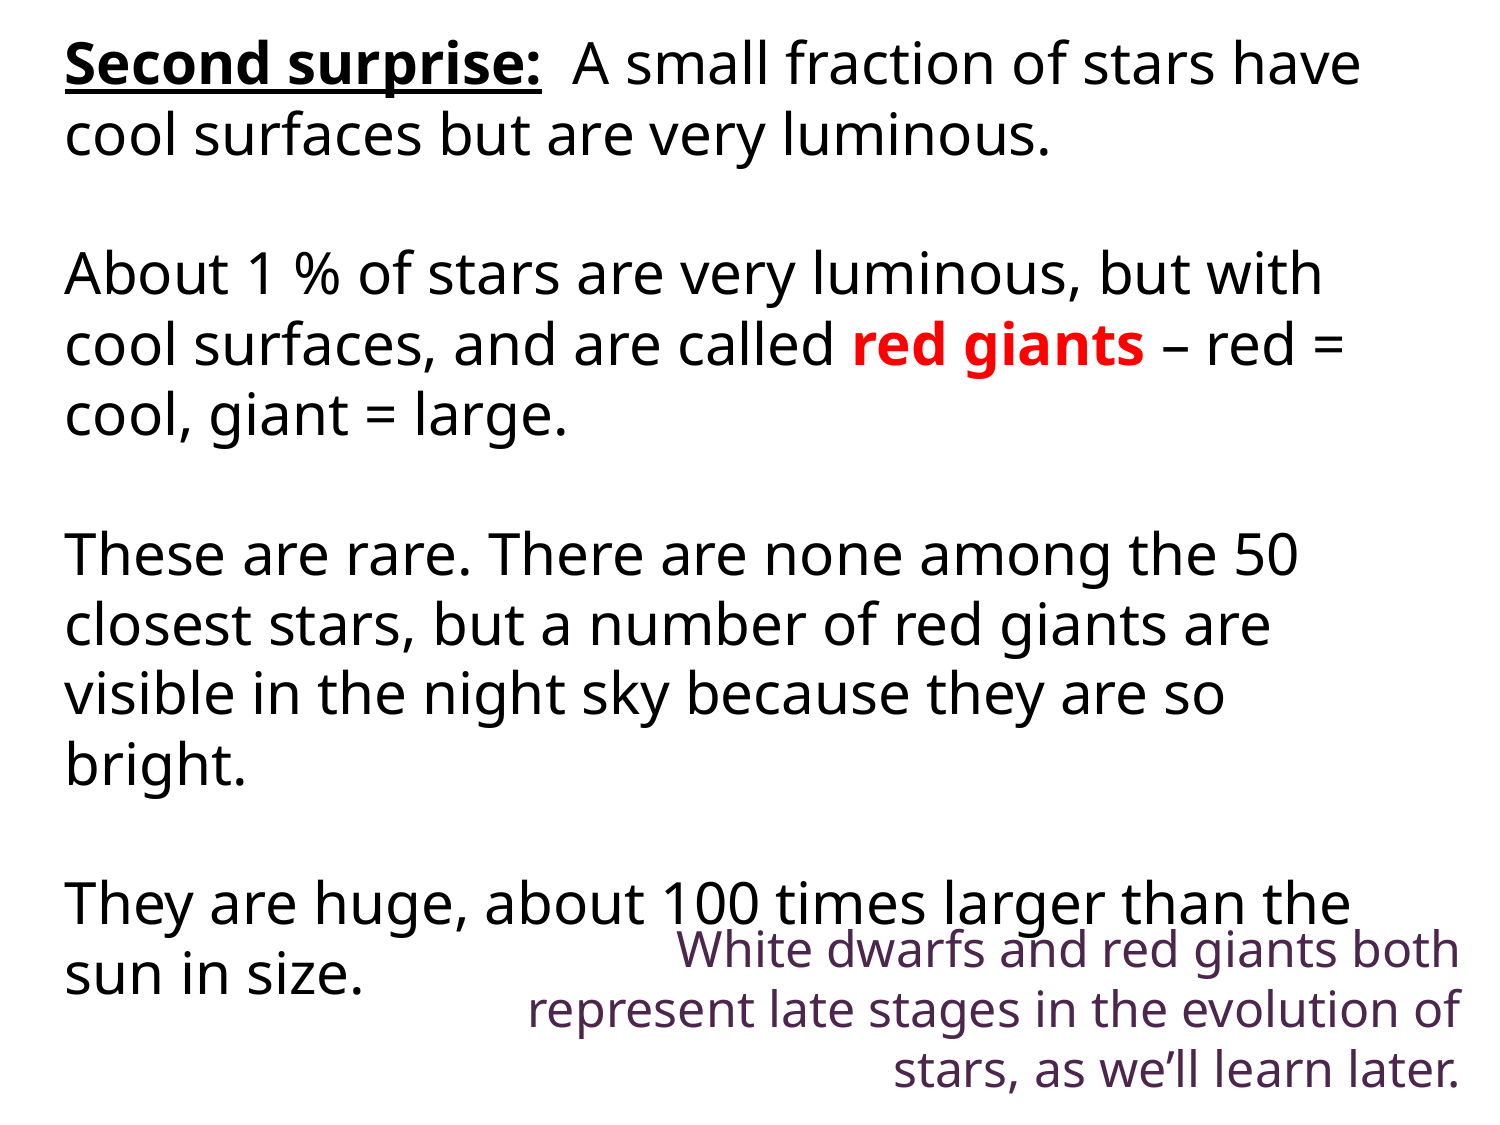

Second surprise: A small fraction of stars have cool surfaces but are very luminous.
About 1 % of stars are very luminous, but with cool surfaces, and are called red giants – red = cool, giant = large.
These are rare. There are none among the 50 closest stars, but a number of red giants are visible in the night sky because they are so bright.
They are huge, about 100 times larger than the sun in size.
White dwarfs and red giants both represent late stages in the evolution of stars, as we’ll learn later.